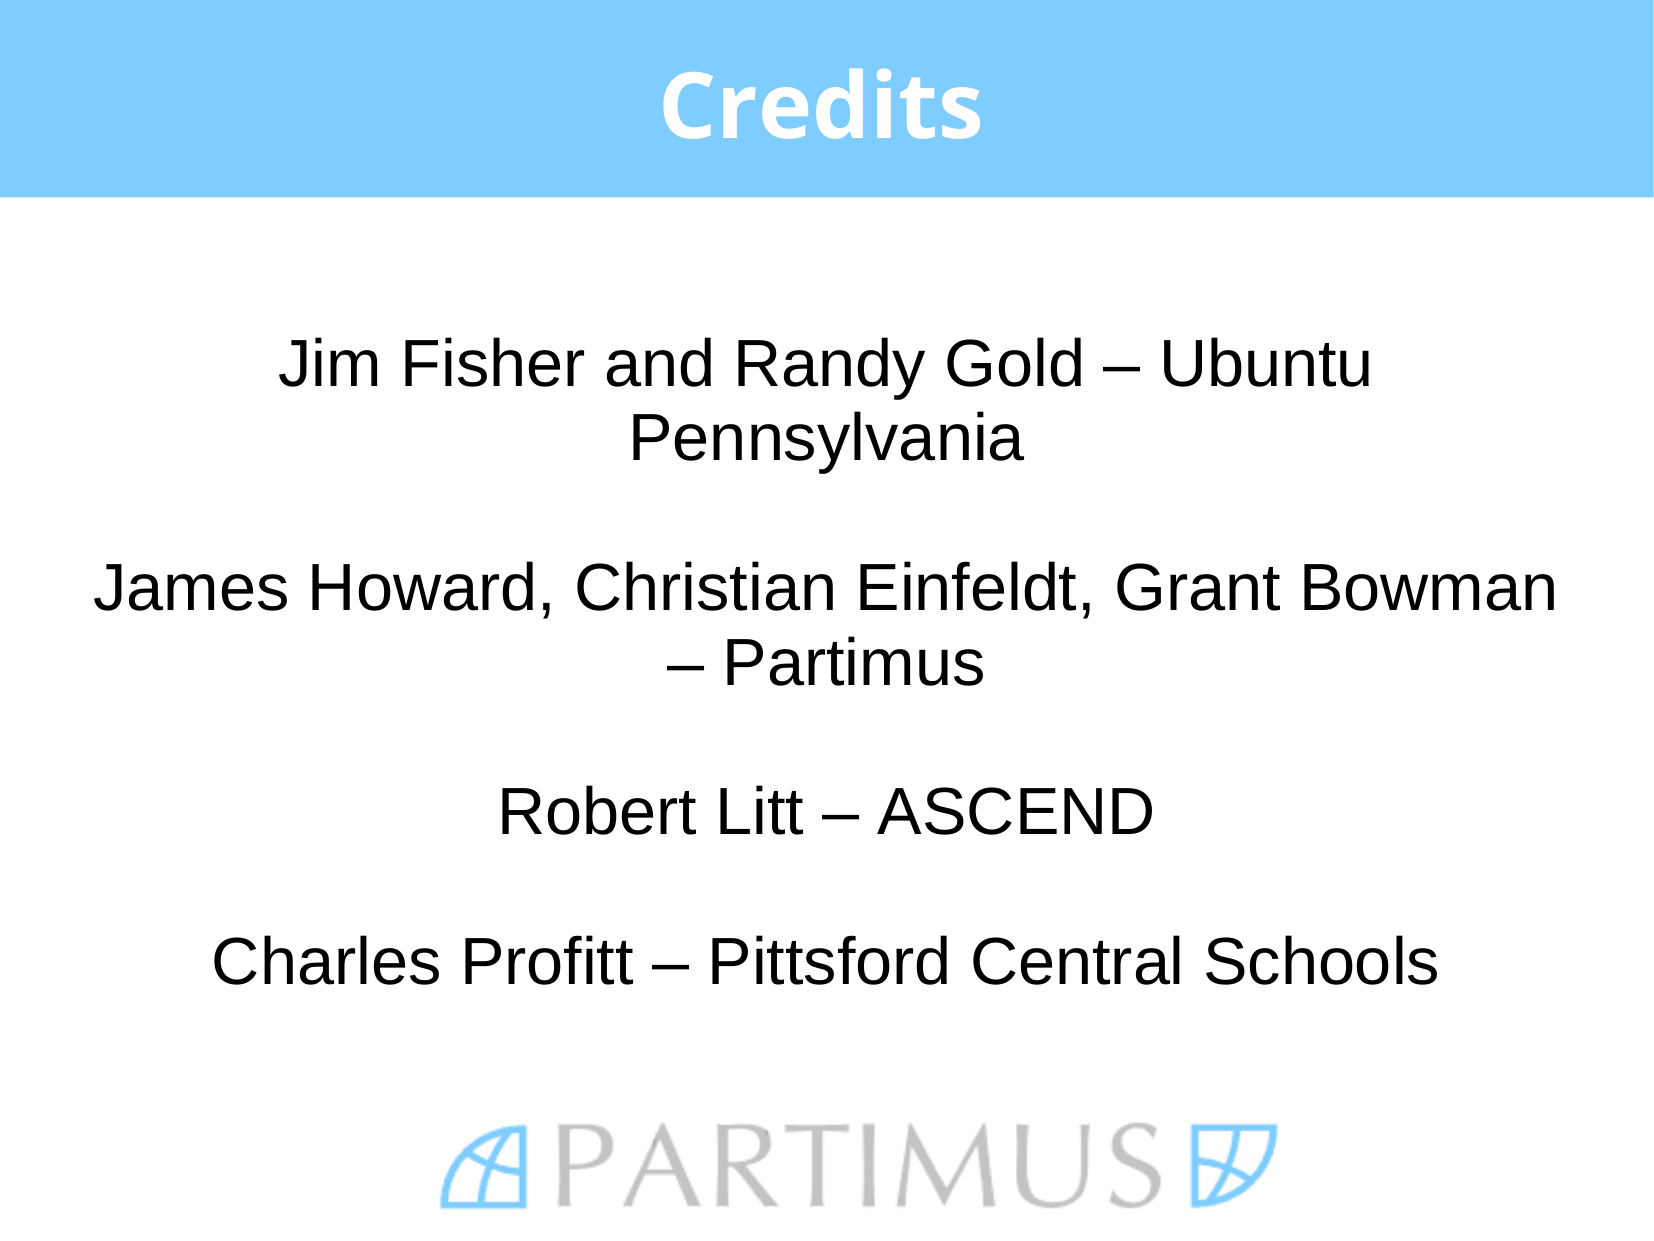

# Credits
Jim Fisher and Randy Gold – Ubuntu Pennsylvania
James Howard, Christian Einfeldt, Grant Bowman – Partimus
Robert Litt – ASCEND
Charles Profitt – Pittsford Central Schools